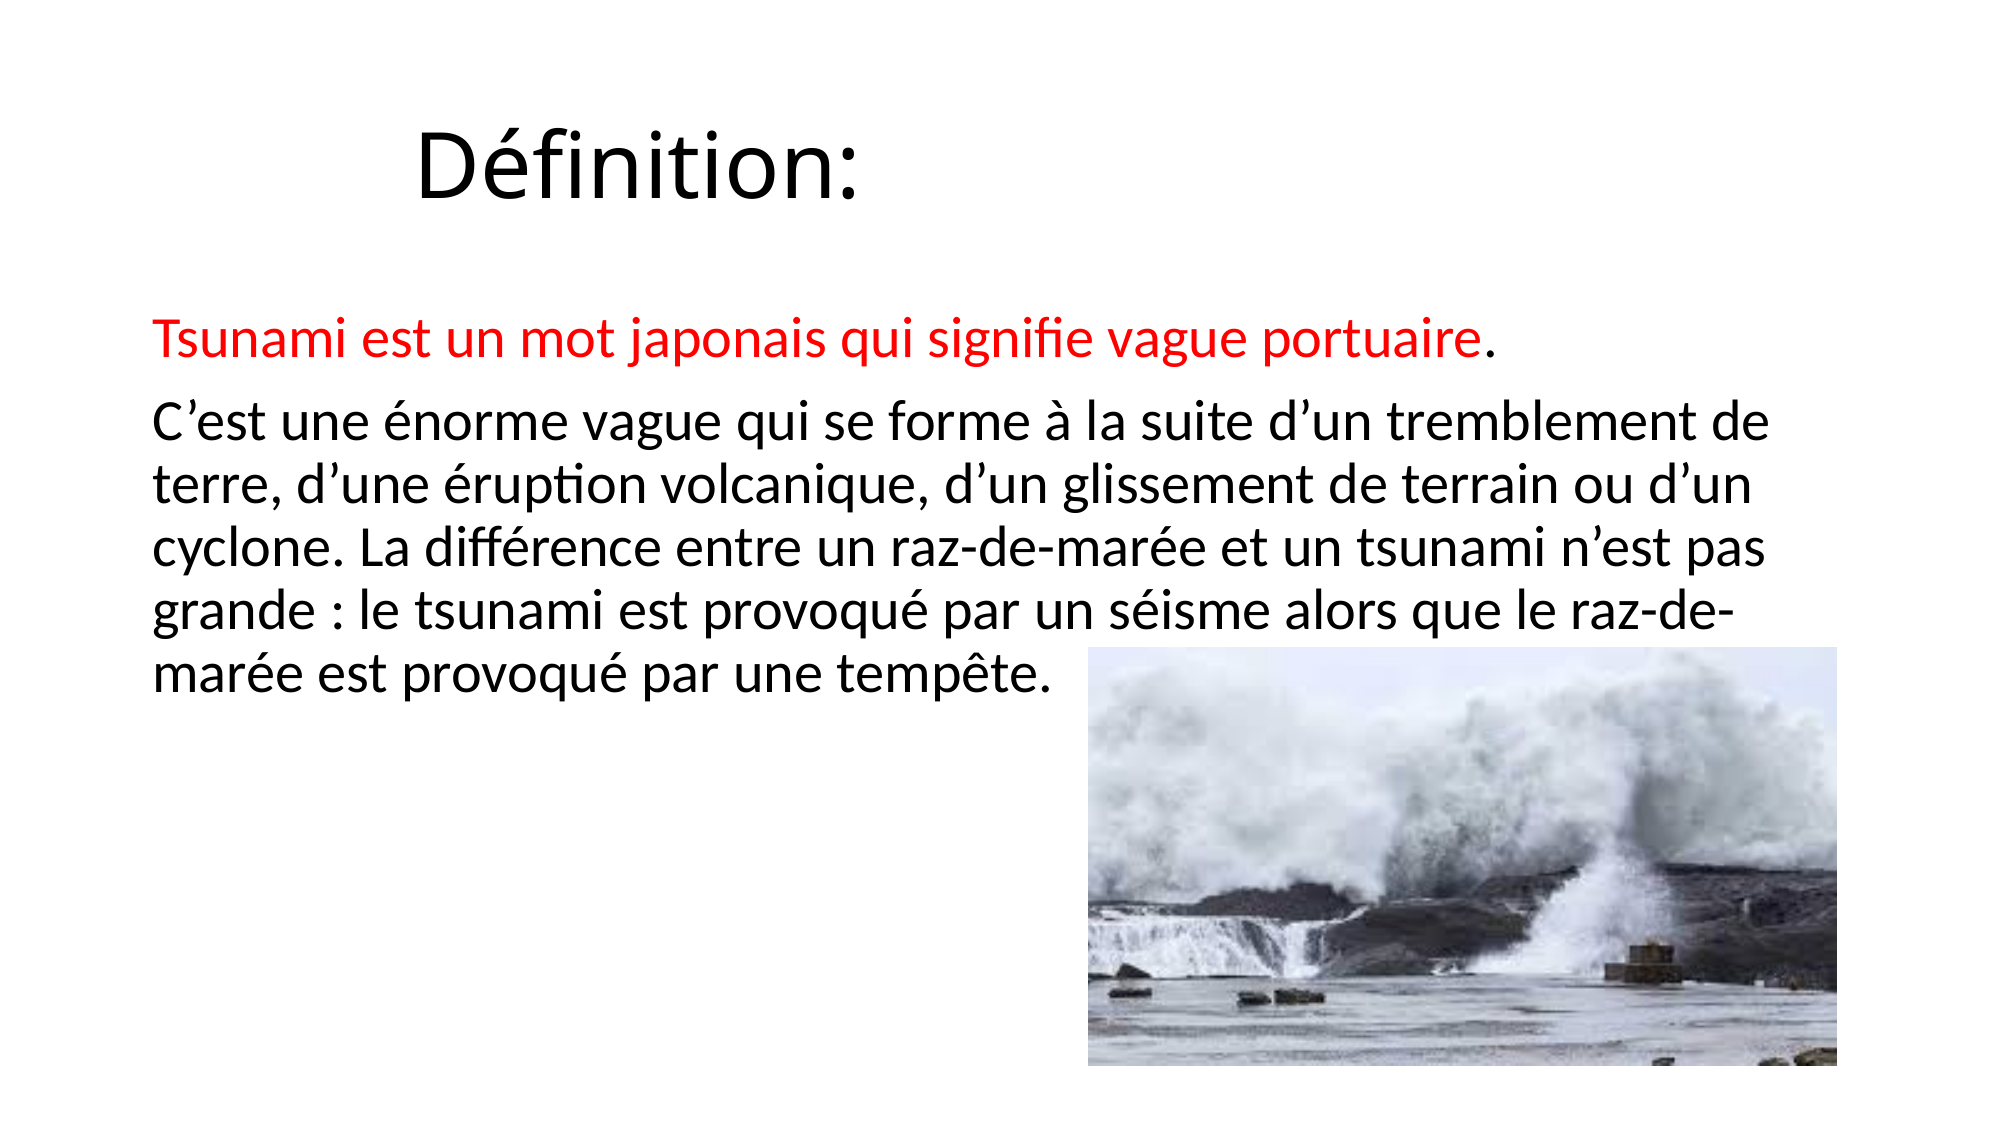

# Définition:
Tsunami est un mot japonais qui signifie vague portuaire.
C’est une énorme vague qui se forme à la suite d’un tremblement de terre, d’une éruption volcanique, d’un glissement de terrain ou d’un cyclone. La différence entre un raz-de-marée et un tsunami n’est pas grande : le tsunami est provoqué par un séisme alors que le raz-de-marée est provoqué par une tempête.